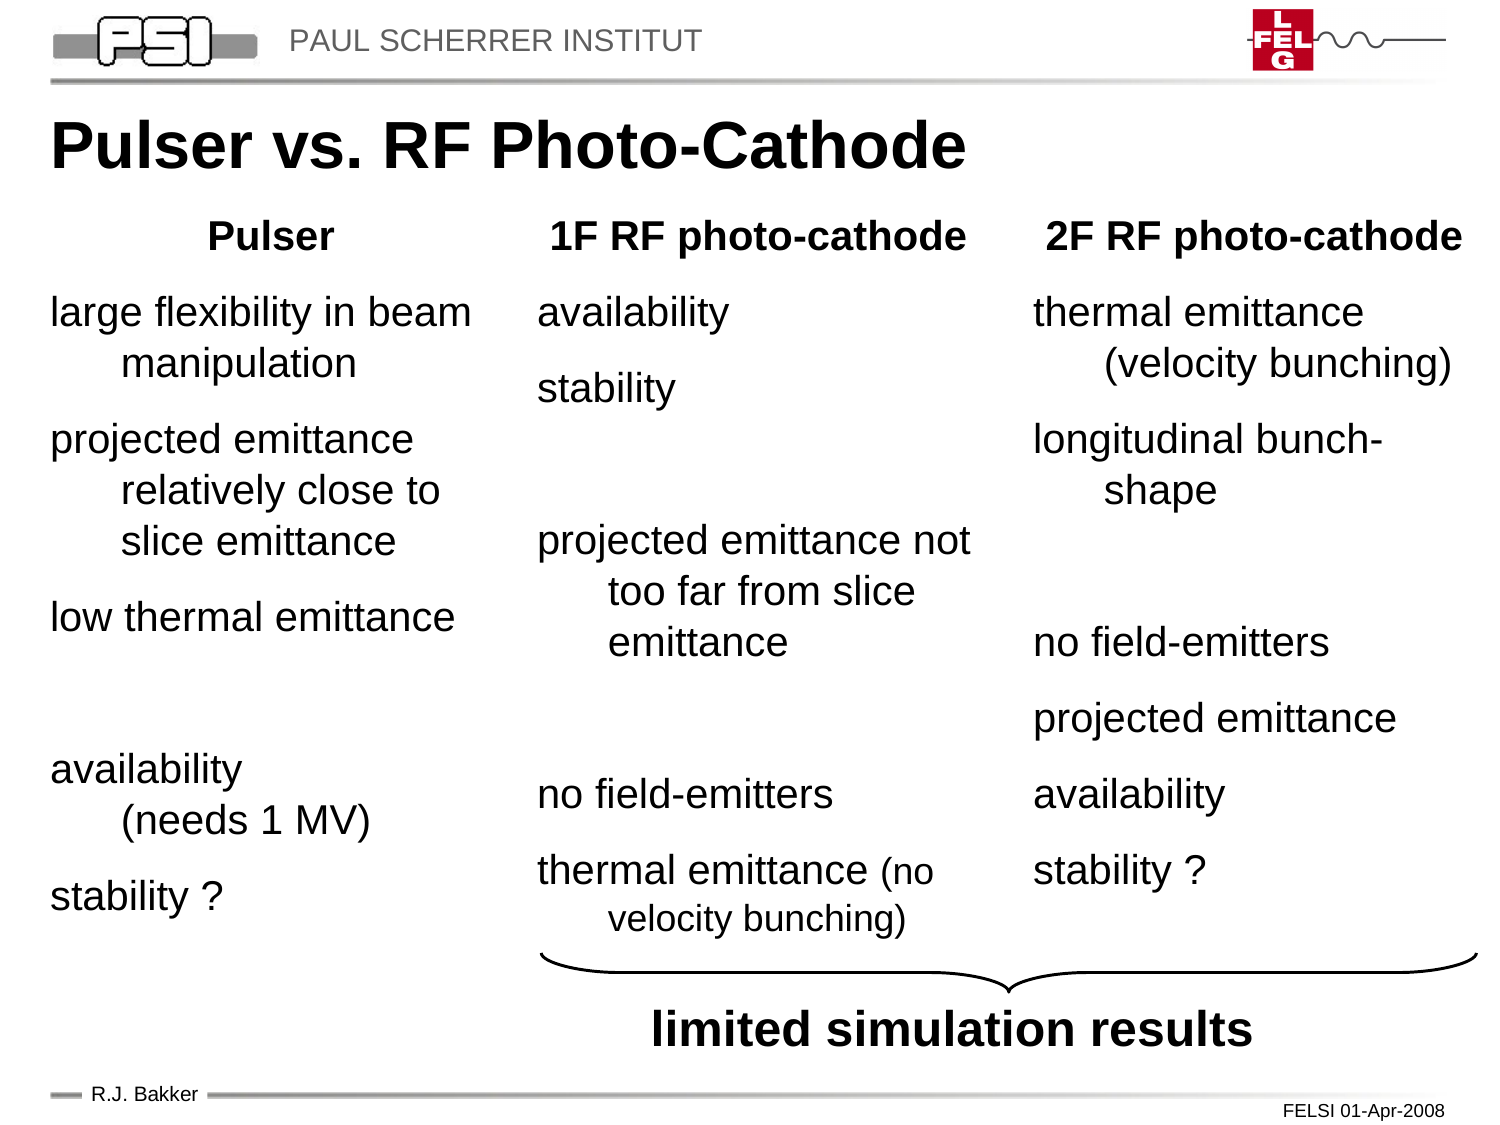

# Pulser vs. RF Photo-Cathode
Pulser
large flexibility in beam manipulation
projected emittance relatively close to slice emittance
low thermal emittance
availability
(needs 1 MV)
stability ?
1F RF photo-cathode
availability
stability
projected emittance not too far from slice emittance
no field-emitters
thermal emittance (no velocity bunching)
2F RF photo-cathode
thermal emittance (velocity bunching)
longitudinal bunch-shape
no field-emitters
projected emittance
availability
stability ?
limited simulation results